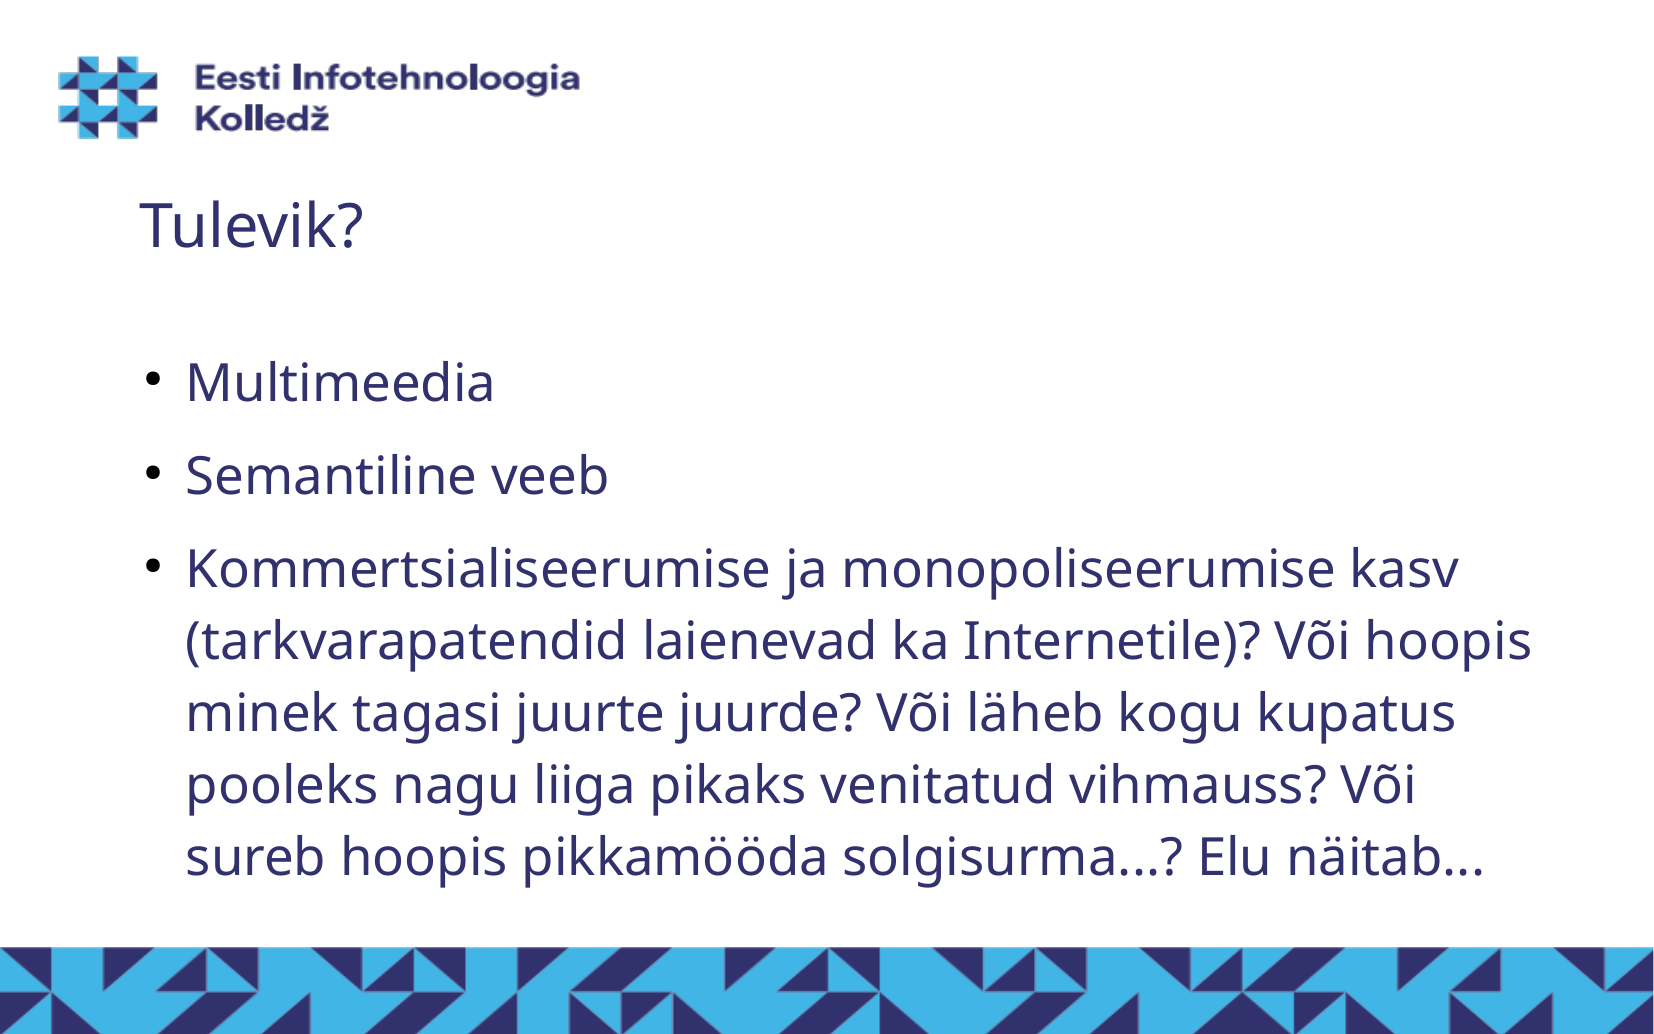

# Tulevik?
Multimeedia
Semantiline veeb
Kommertsialiseerumise ja monopoliseerumise kasv (tarkvarapatendid laienevad ka Internetile)? Või hoopis minek tagasi juurte juurde? Või läheb kogu kupatus pooleks nagu liiga pikaks venitatud vihmauss? Või sureb hoopis pikkamööda solgisurma...? Elu näitab...